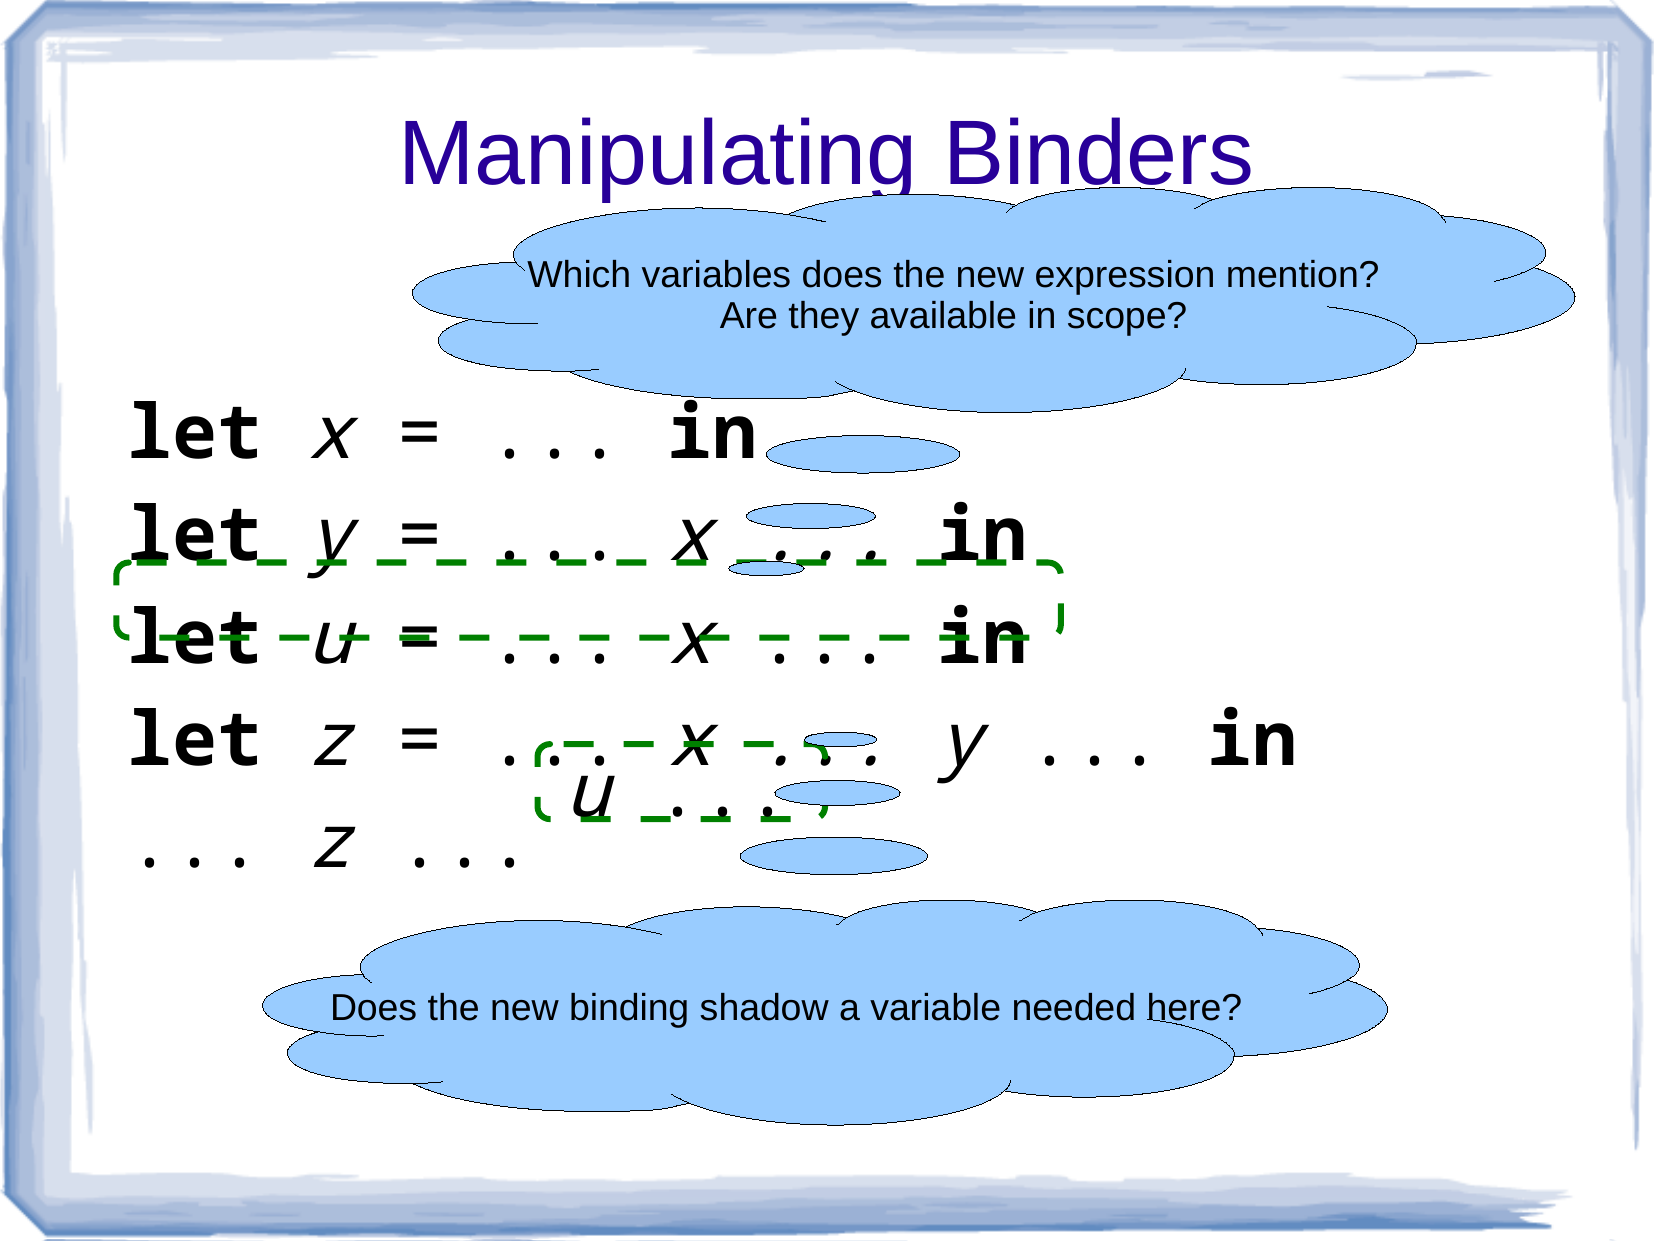

# Manipulating Binders
Which variables does the new expression mention?
Are they available in scope?
let x = ... in
let y = ... x ... in
let u = ... x ... in
let z = ... x ... y ... in
... z ...
u ...
Does the new binding shadow a variable needed here?